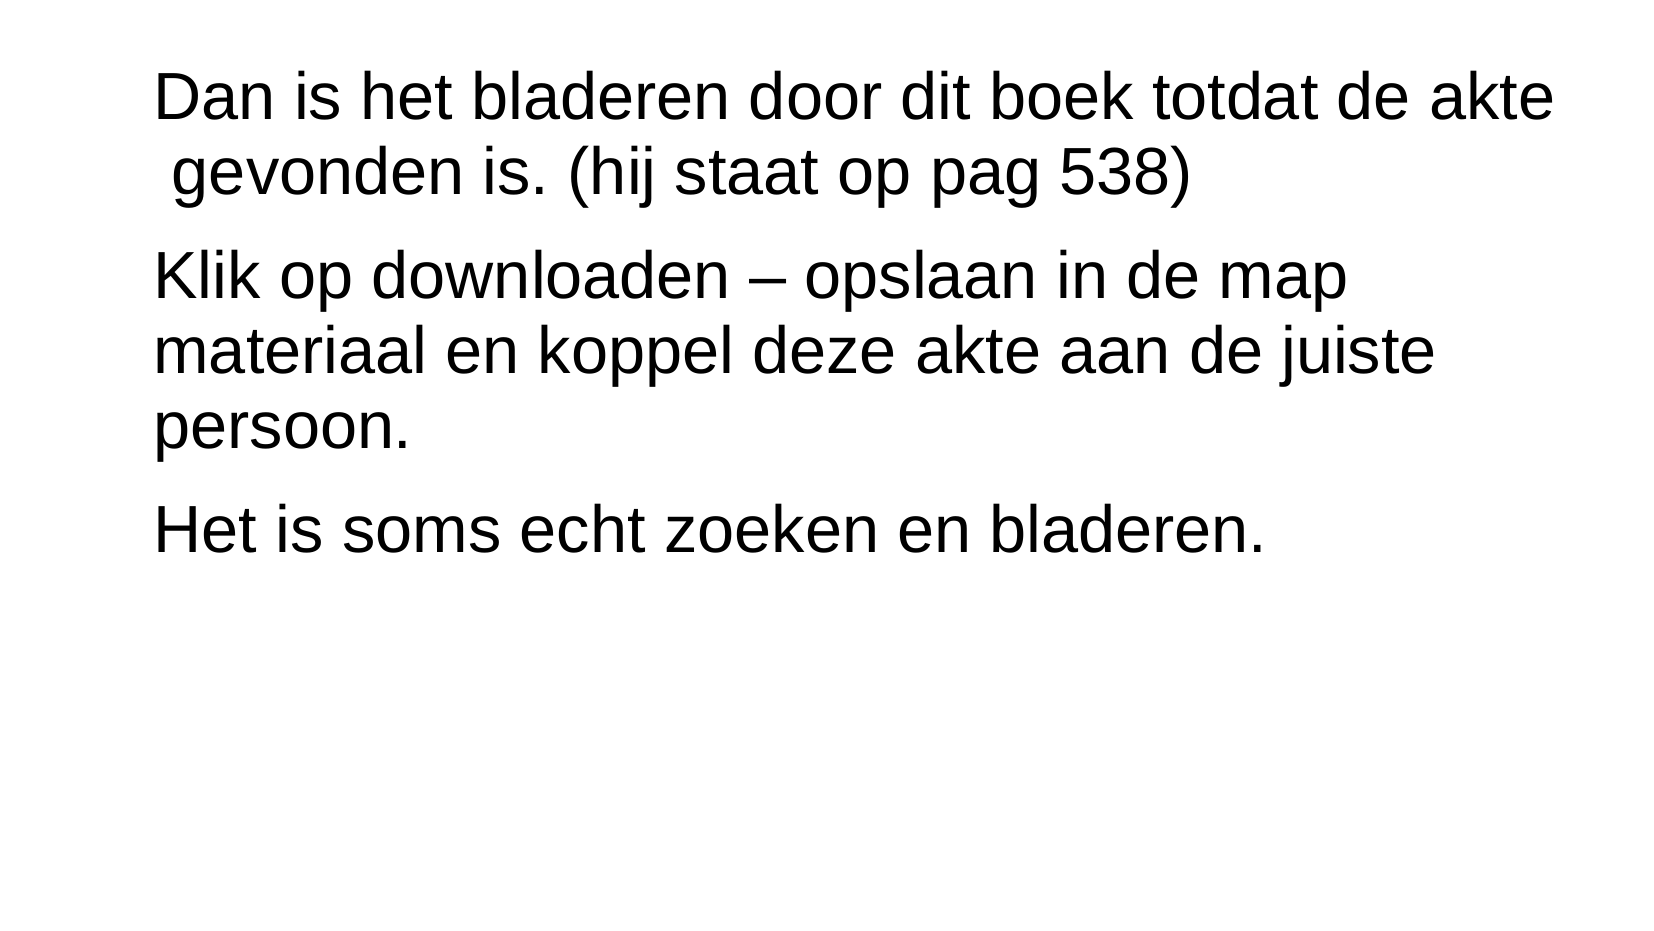

# Dan is het bladeren door dit boek totdat de akte gevonden is. (hij staat op pag 538)
Klik op downloaden – opslaan in de map materiaal en koppel deze akte aan de juiste persoon.
Het is soms echt zoeken en bladeren.